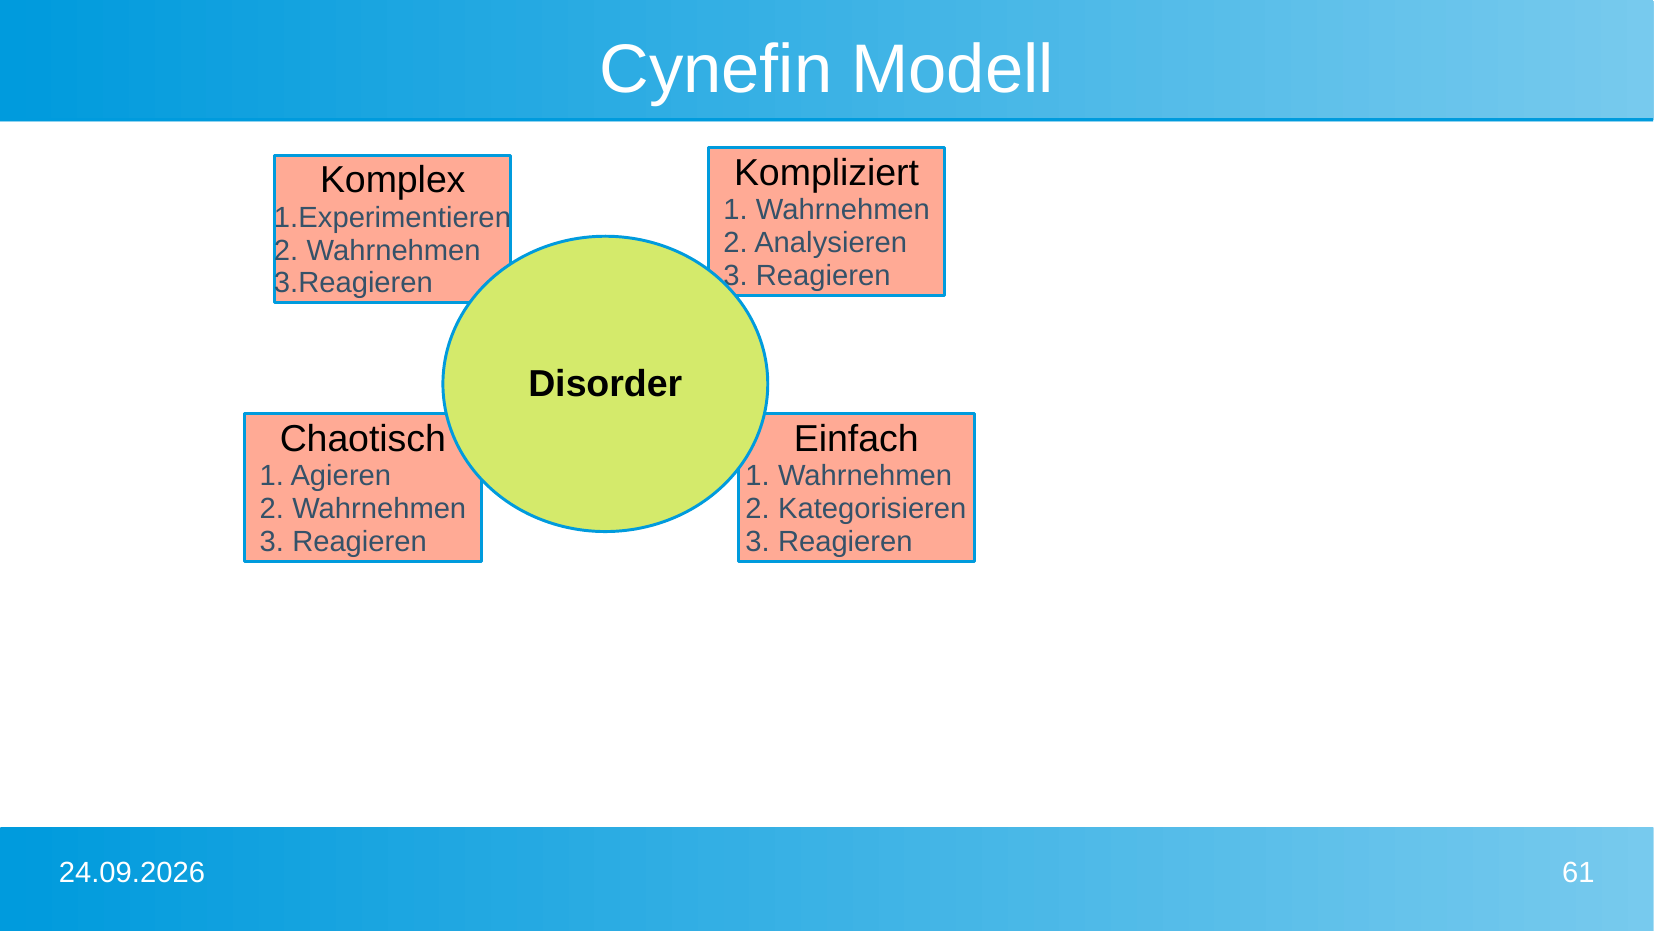

# Cynefin Modell
Kompliziert
1. Wahrnehmen
2. Analysieren
3. Reagieren
Komplex
1.Experimentieren
2. Wahrnehmen
3.Reagieren
Disorder
Chaotisch
1. Agieren
2. Wahrnehmen
3. Reagieren
Einfach
1. Wahrnehmen
2. Kategorisieren
3. Reagieren
61